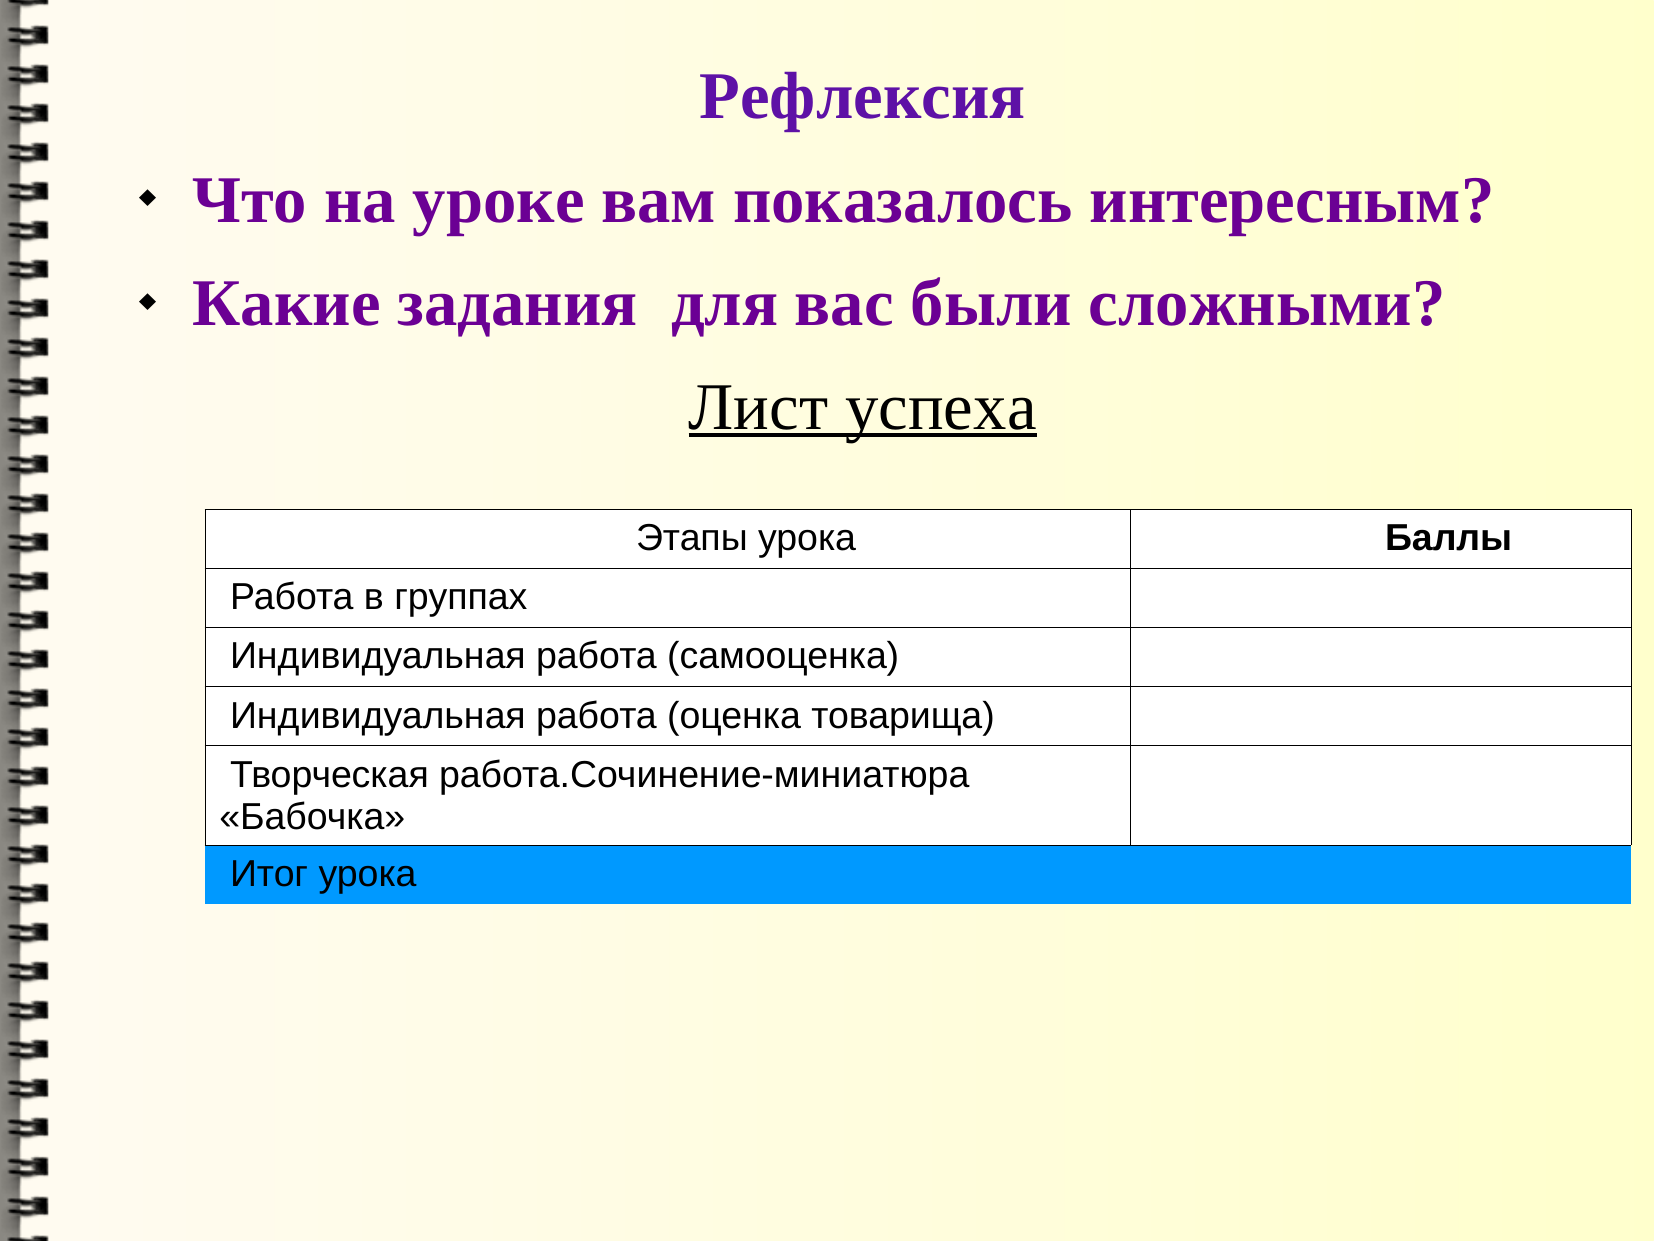

# Рефлексия
Что на уроке вам показалось интересным?
Какие задания для вас были сложными?
Лист успеха
| Этапы урока | Баллы |
| --- | --- |
| Работа в группах | |
| Индивидуальная работа (самооценка) | |
| Индивидуальная работа (оценка товарища) | |
| Творческая работа.Сочинение-миниатюра «Бабочка» | |
| Итог урока | |